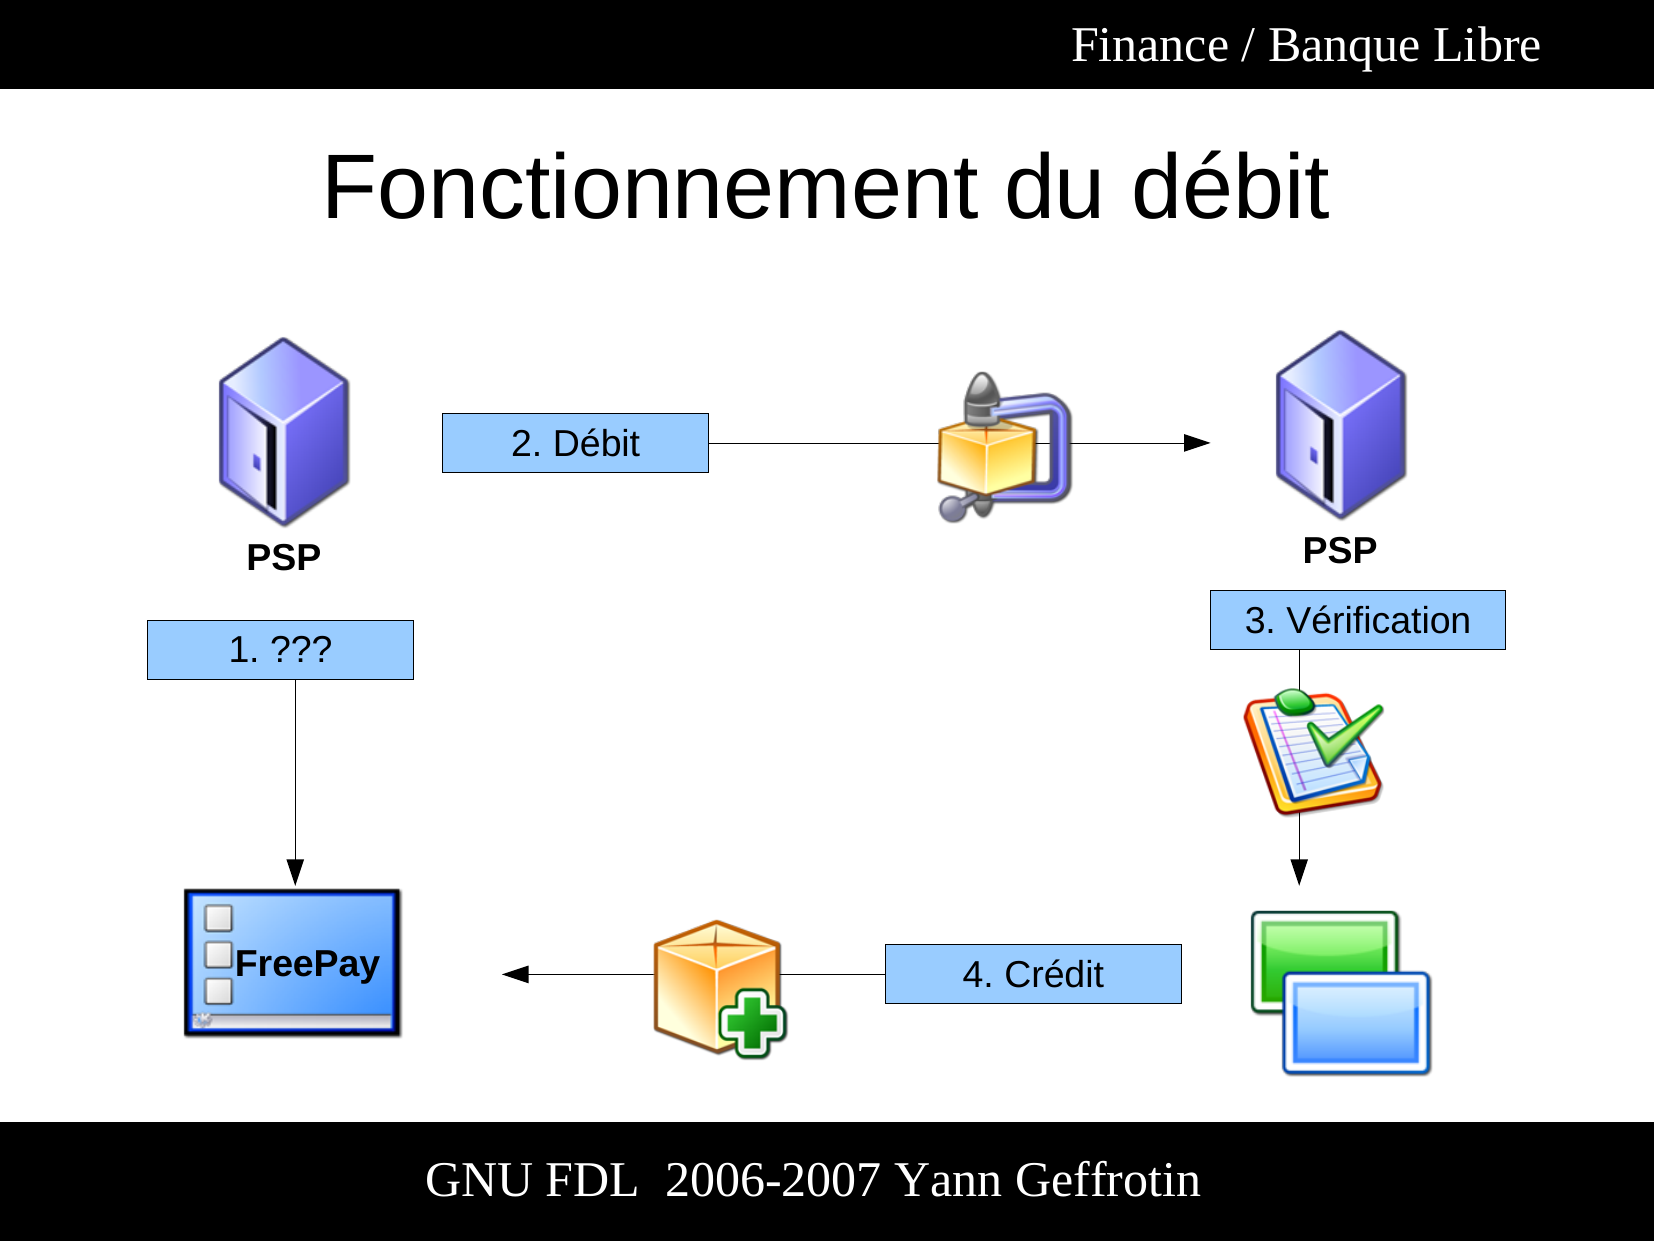

# Fonctionnement du débit
PSP
PSP
2. Débit
3. Vérification
1. ???
 FreePay
4. Crédit